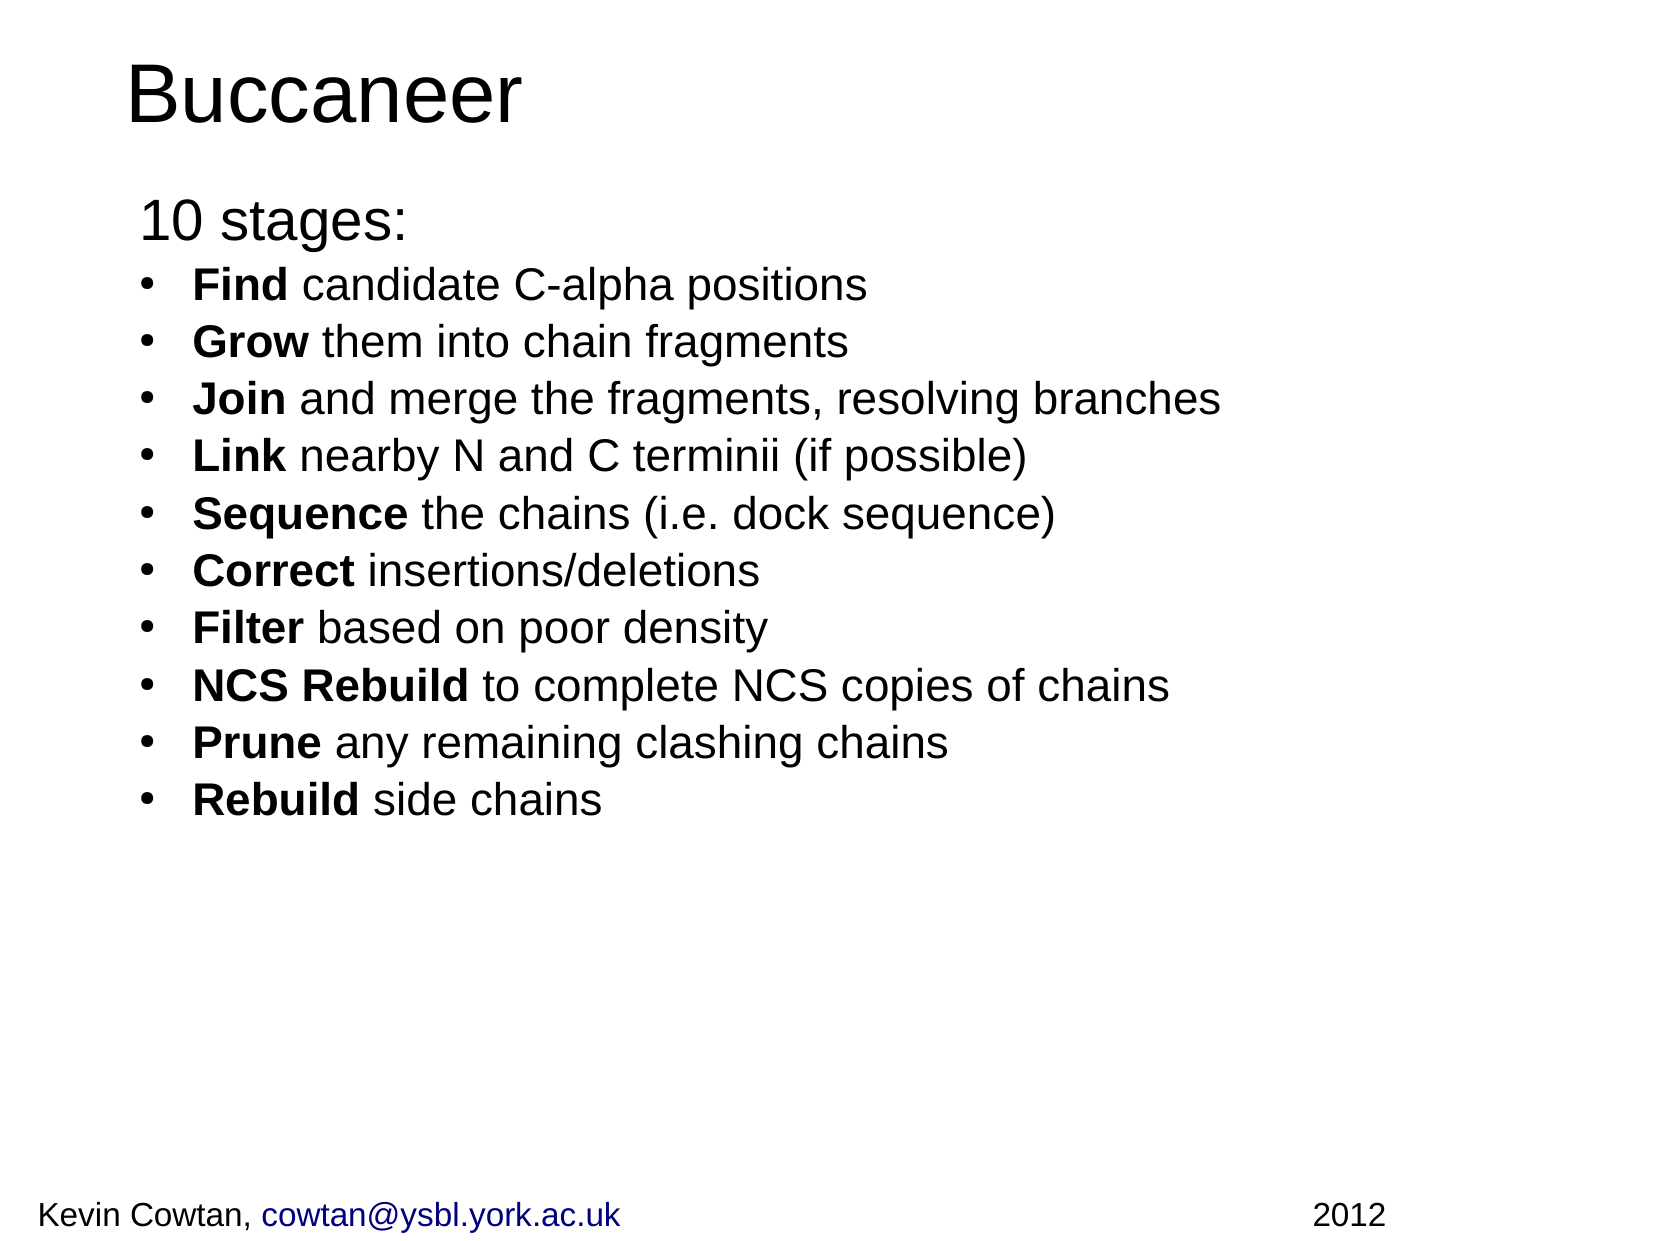

# Buccaneer
10 stages:
Find candidate C-alpha positions
Grow them into chain fragments
Join and merge the fragments, resolving branches
Link nearby N and C terminii (if possible)
Sequence the chains (i.e. dock sequence)
Correct insertions/deletions
Filter based on poor density
NCS Rebuild to complete NCS copies of chains
Prune any remaining clashing chains
Rebuild side chains